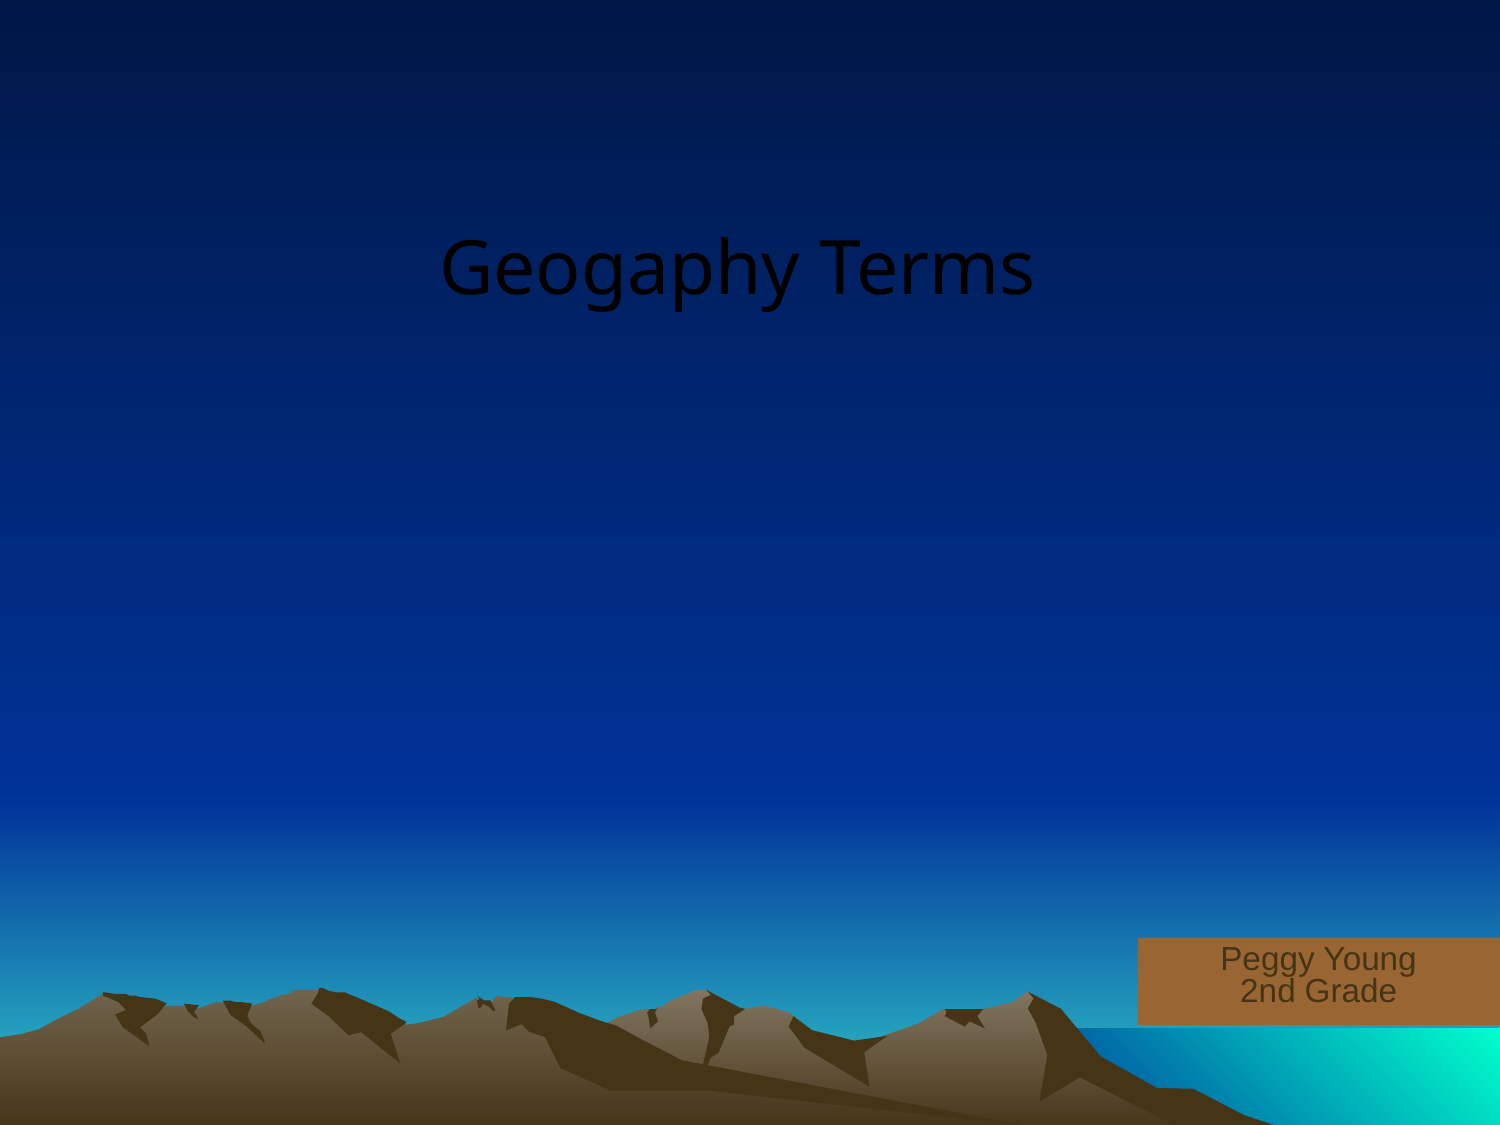

Geogaphy Terms
# Peggy Young
2nd Grade